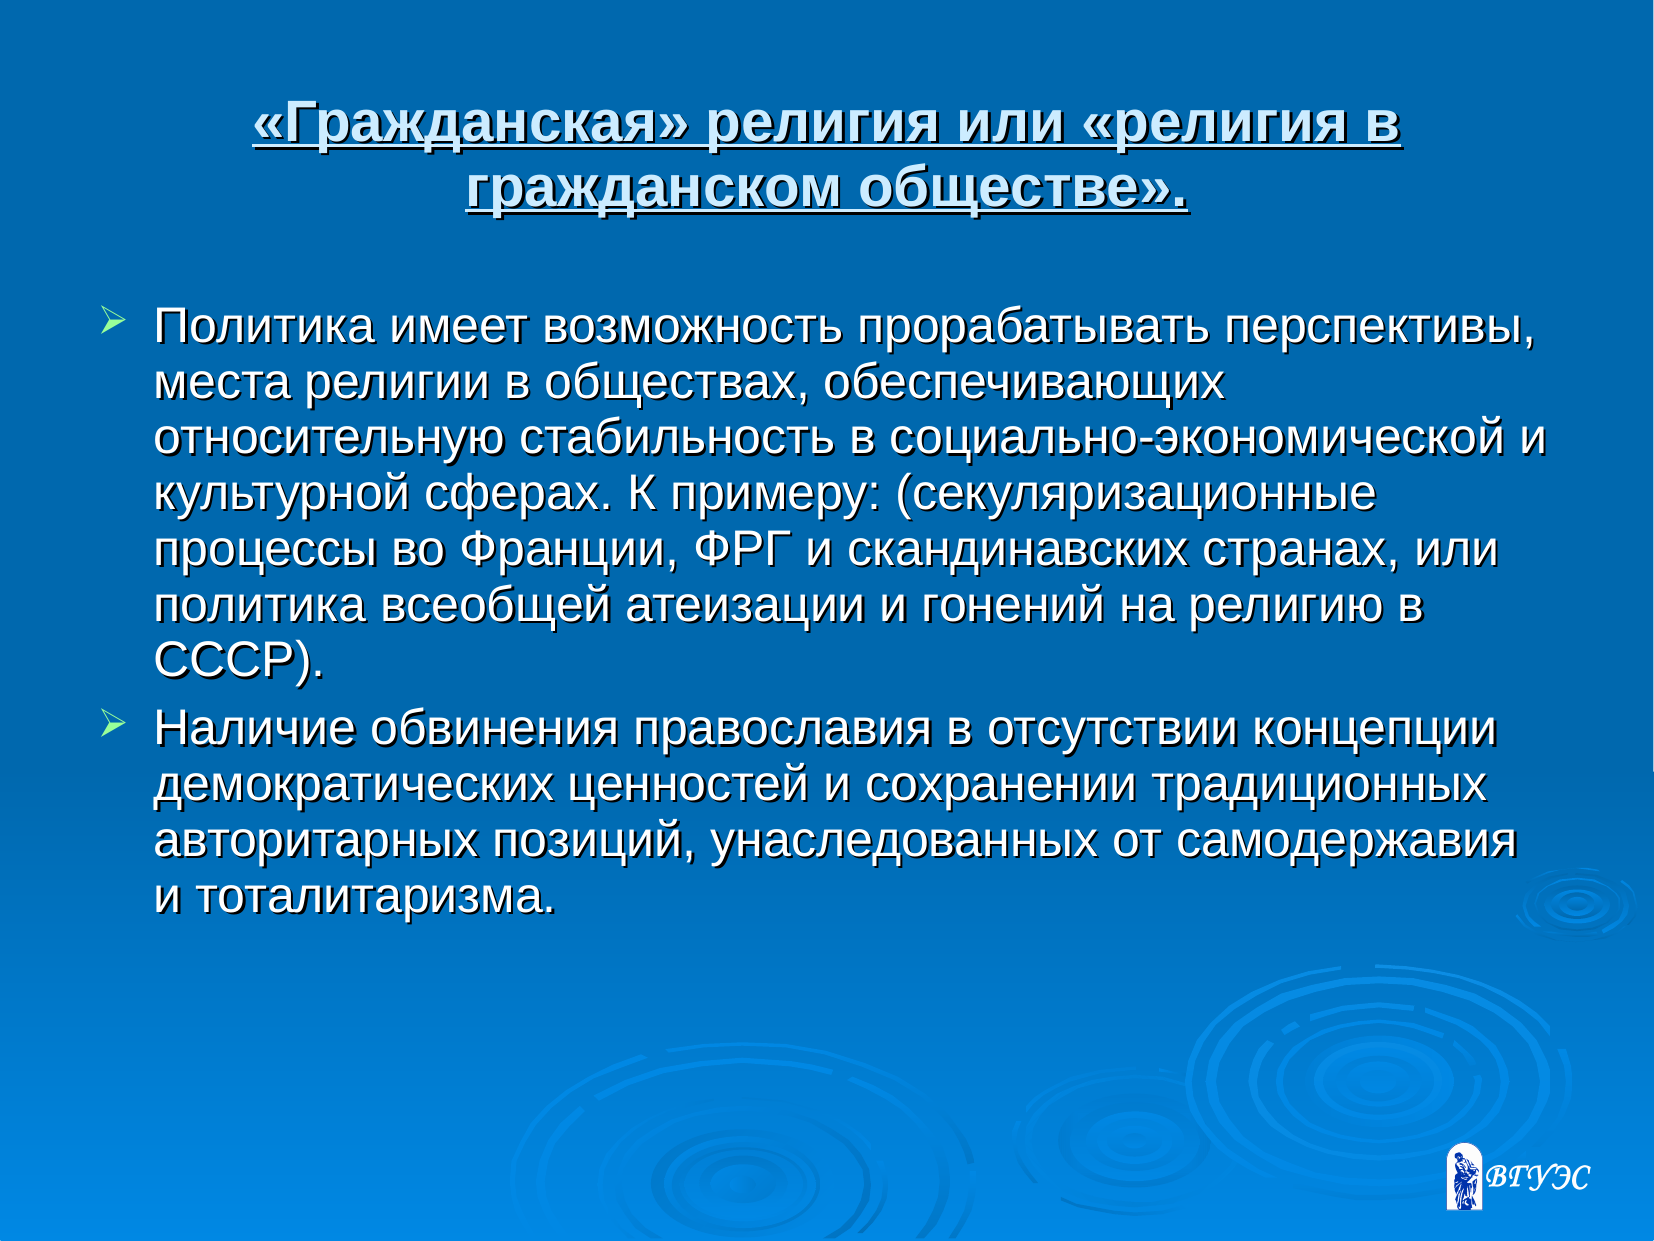

# «Гражданская» религия или «религия в гражданском обществе».
Политика имеет возможность прорабатывать перспективы, места религии в обществах, обеспечивающих относительную стабильность в социально-экономической и культурной сферах. К примеру: (секуляризационные процессы во Франции, ФРГ и скандинавских странах, или политика всеобщей атеизации и гонений на религию в СССР).
Наличие обвинения православия в отсутствии концепции демократических ценностей и сохранении традиционных авторитарных позиций, унаследованных от самодержавия и тоталитаризма.